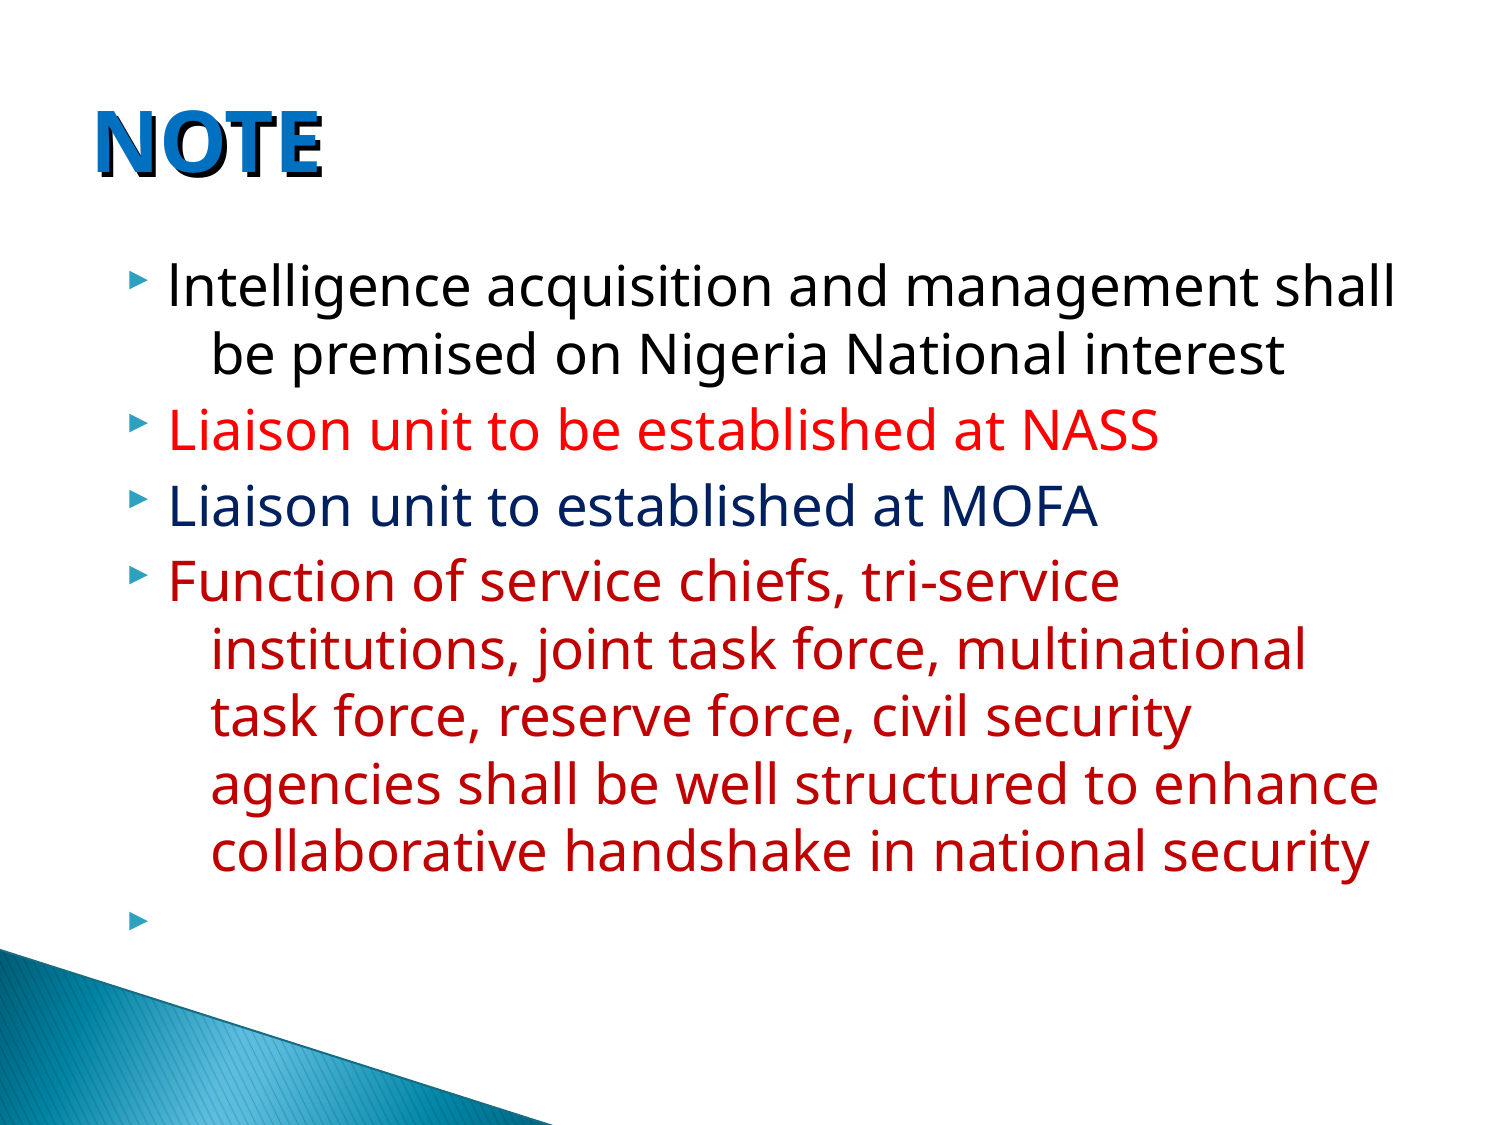

NOTE
# lntelligence acquisition and management shall be premised on Nigeria National interest
Liaison unit to be established at NASS
Liaison unit to established at MOFA
Function of service chiefs, tri-service institutions, joint task force, multinational task force, reserve force, civil security agencies shall be well structured to enhance collaborative handshake in national security